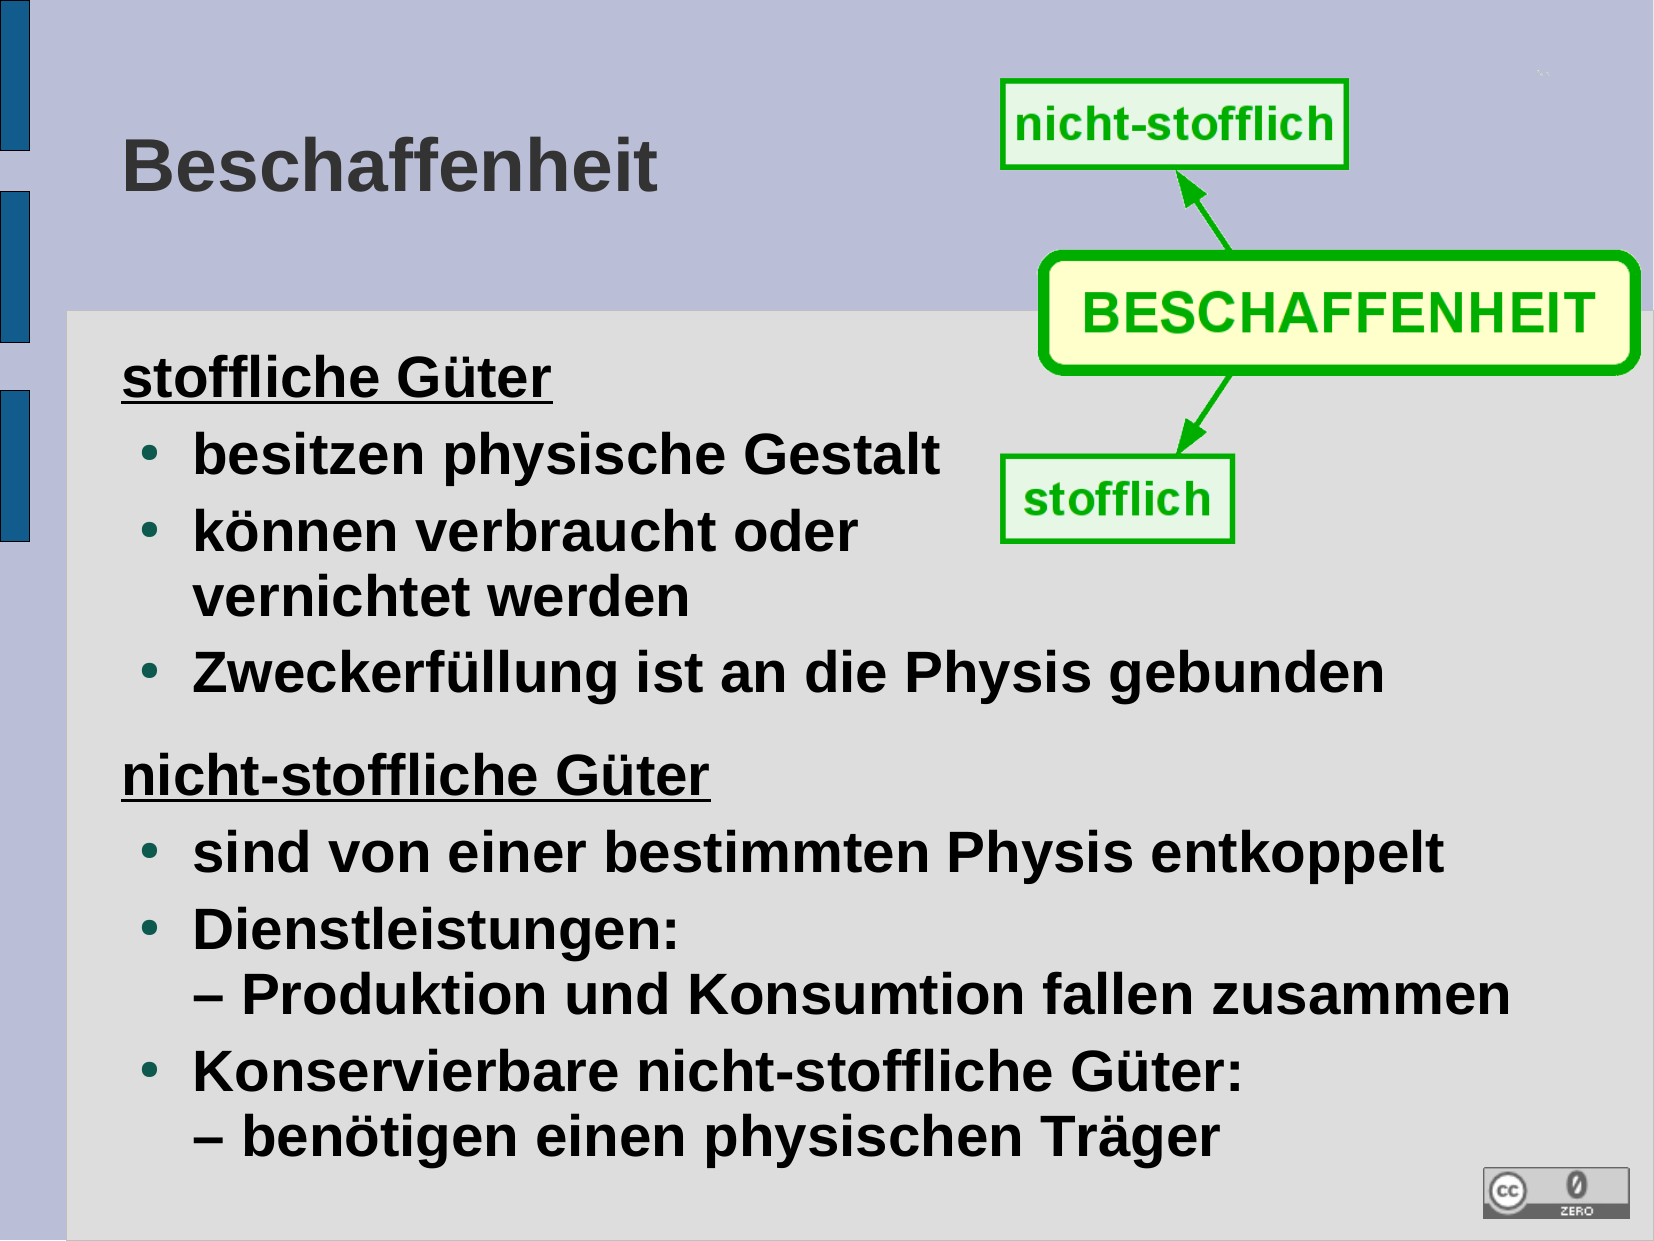

# Beschaffenheit
stoffliche Güter
besitzen physische Gestalt
können verbraucht oder
vernichtet werden
Zweckerfüllung ist an die Physis gebunden
nicht-stoffliche Güter
sind von einer bestimmten Physis entkoppelt
Dienstleistungen:
– Produktion und Konsumtion fallen zusammen
Konservierbare nicht-stoffliche Güter:
– benötigen einen physischen Träger